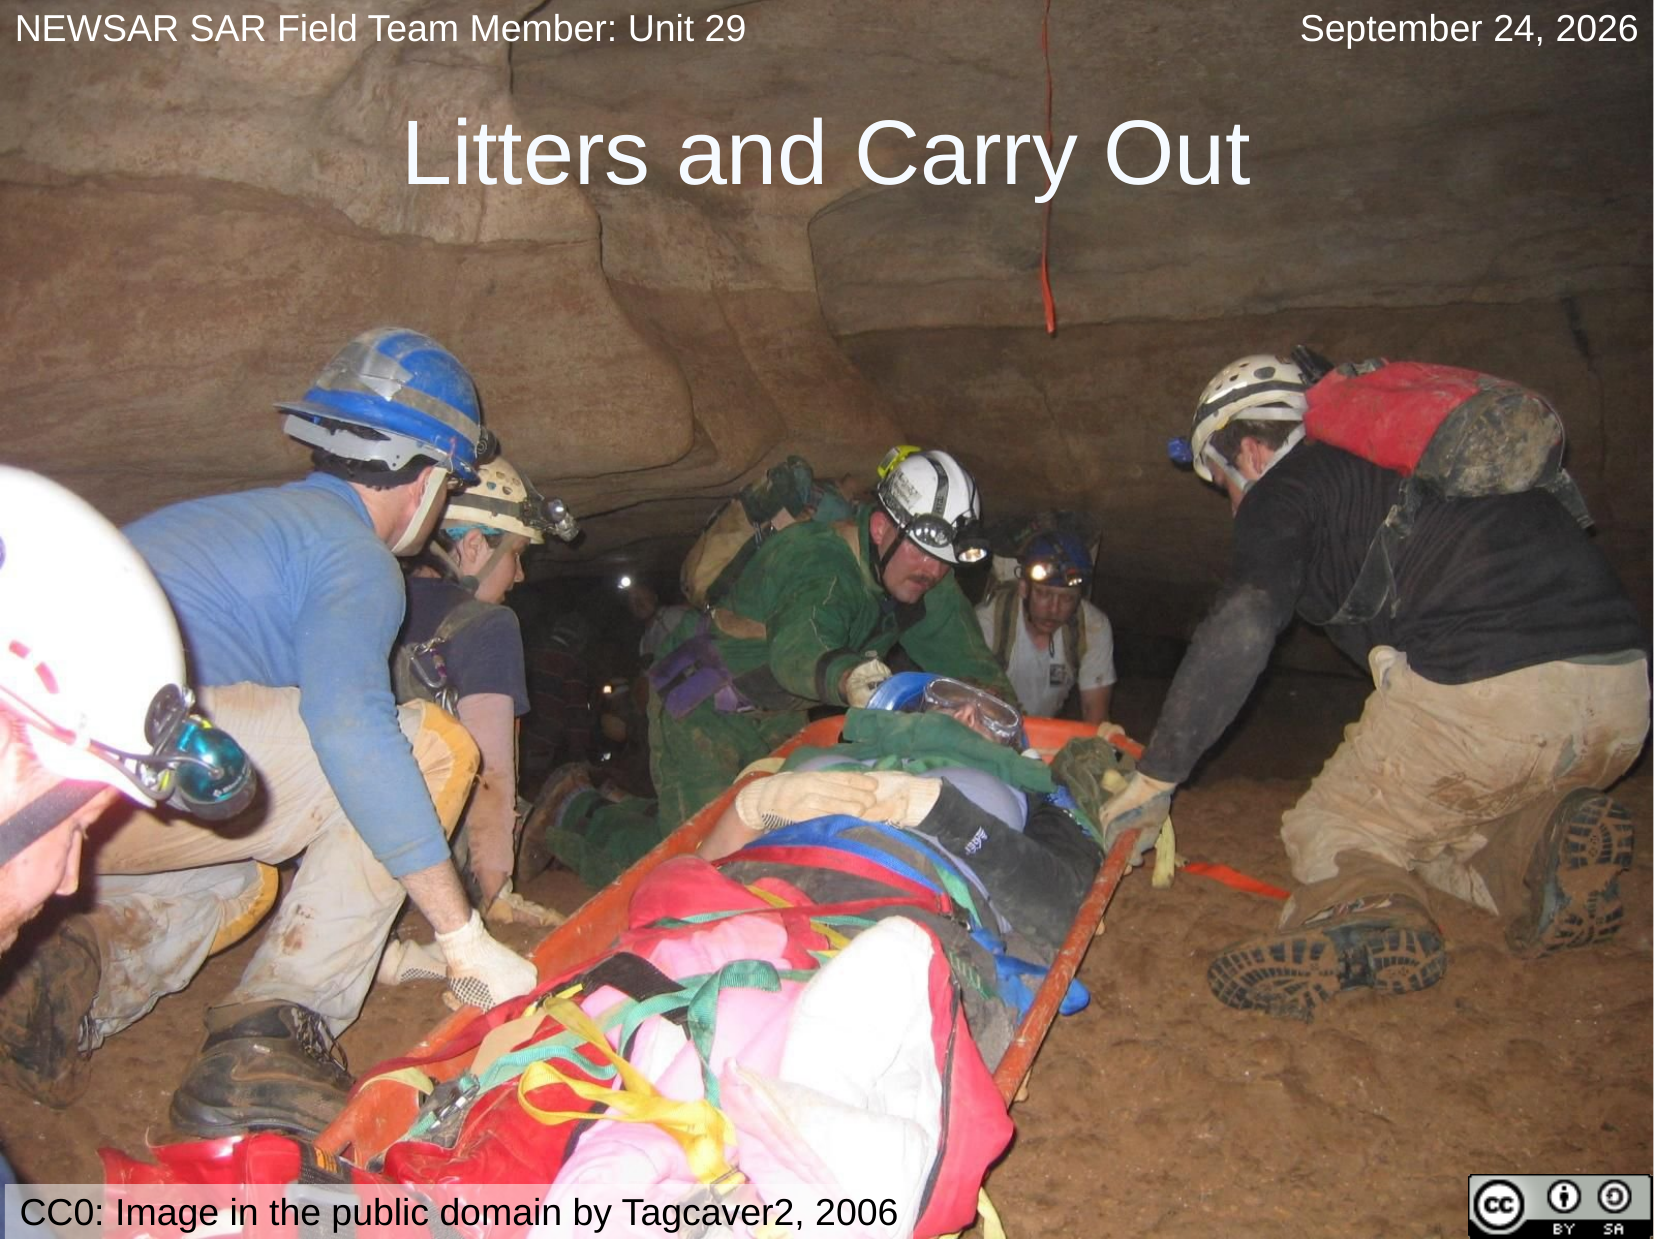

NEWSAR SAR Field Team Member: Unit 29
# Litters and Carry Out
CC0: Image in the public domain by Tagcaver2, 2006